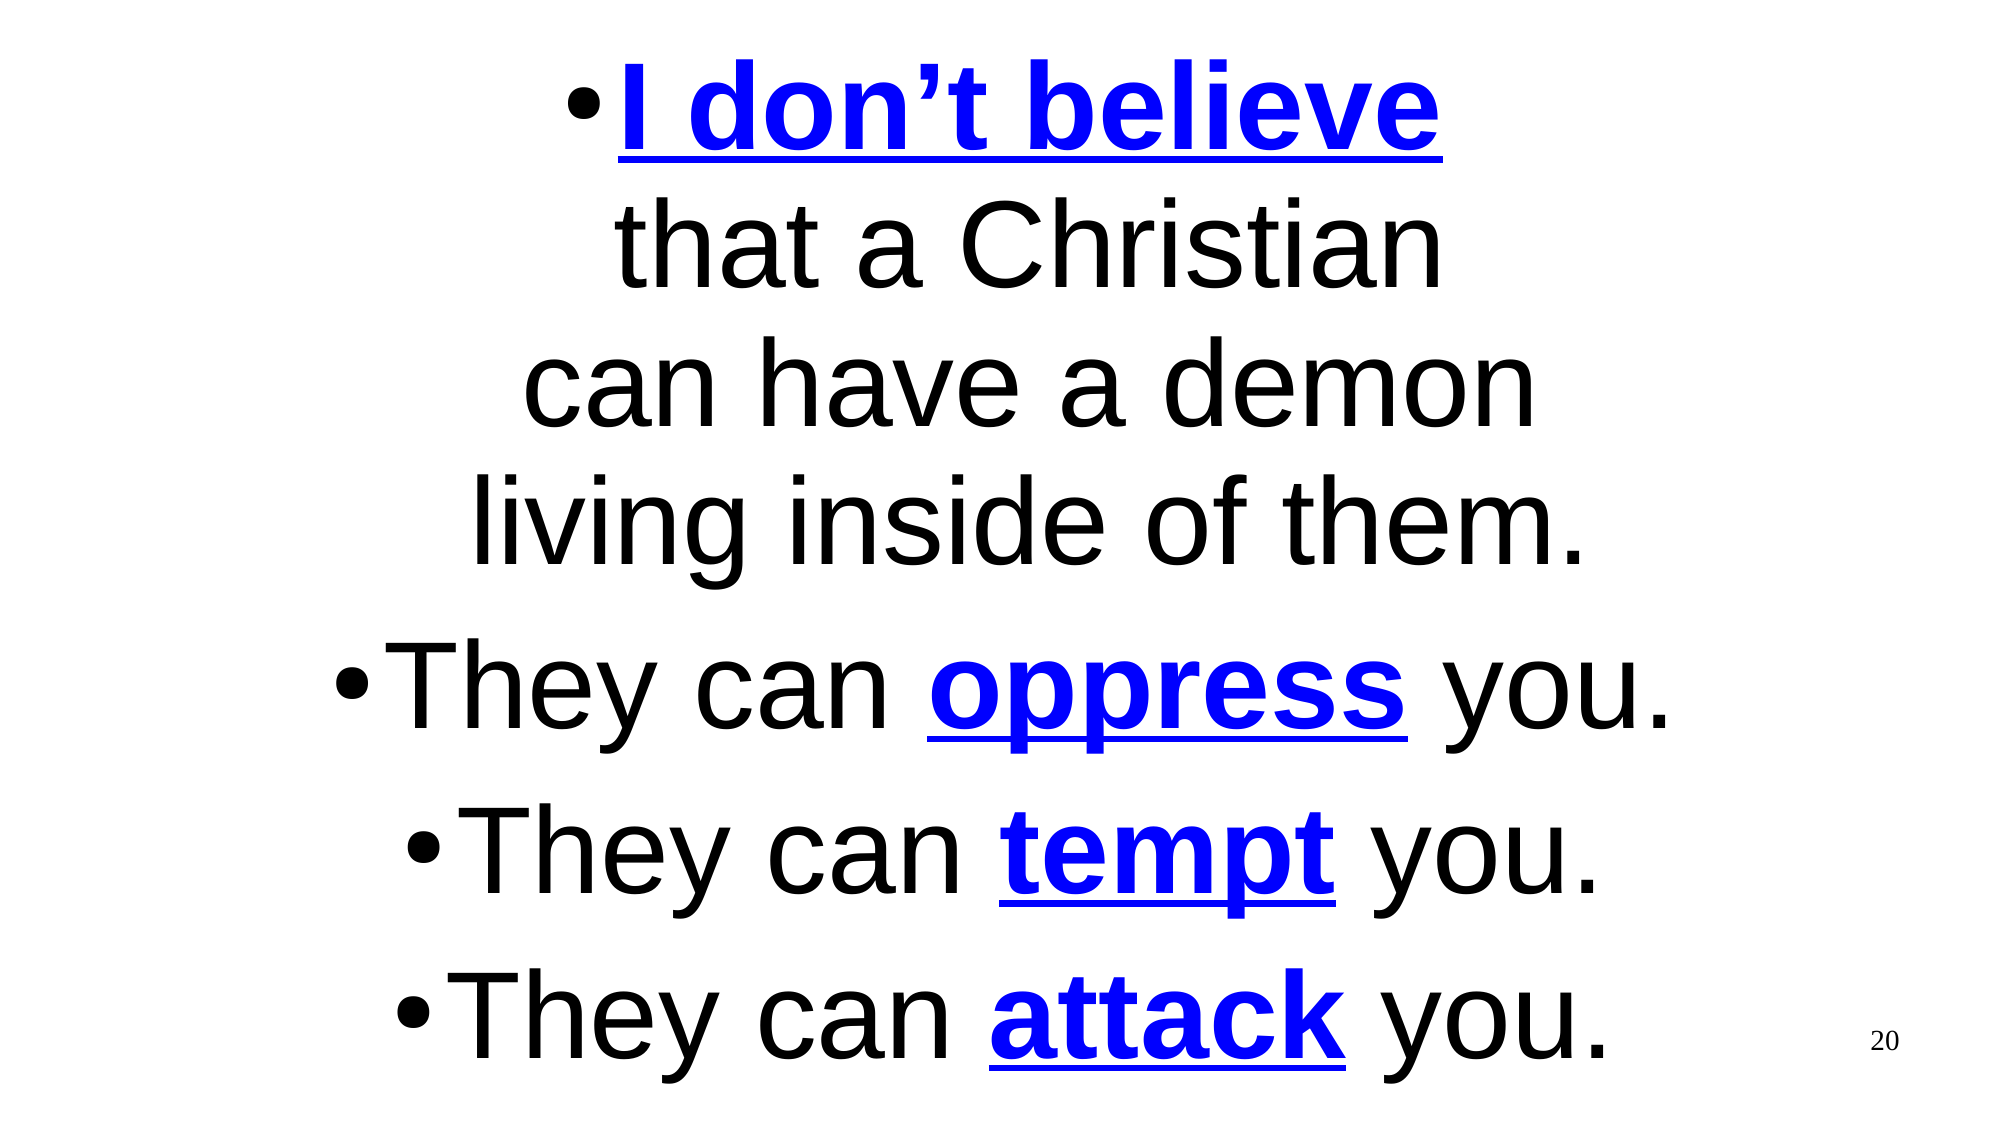

# I don’t believe that a Christian can have a demon living inside of them.
They can oppress you.
They can tempt you.
They can attack you.
20